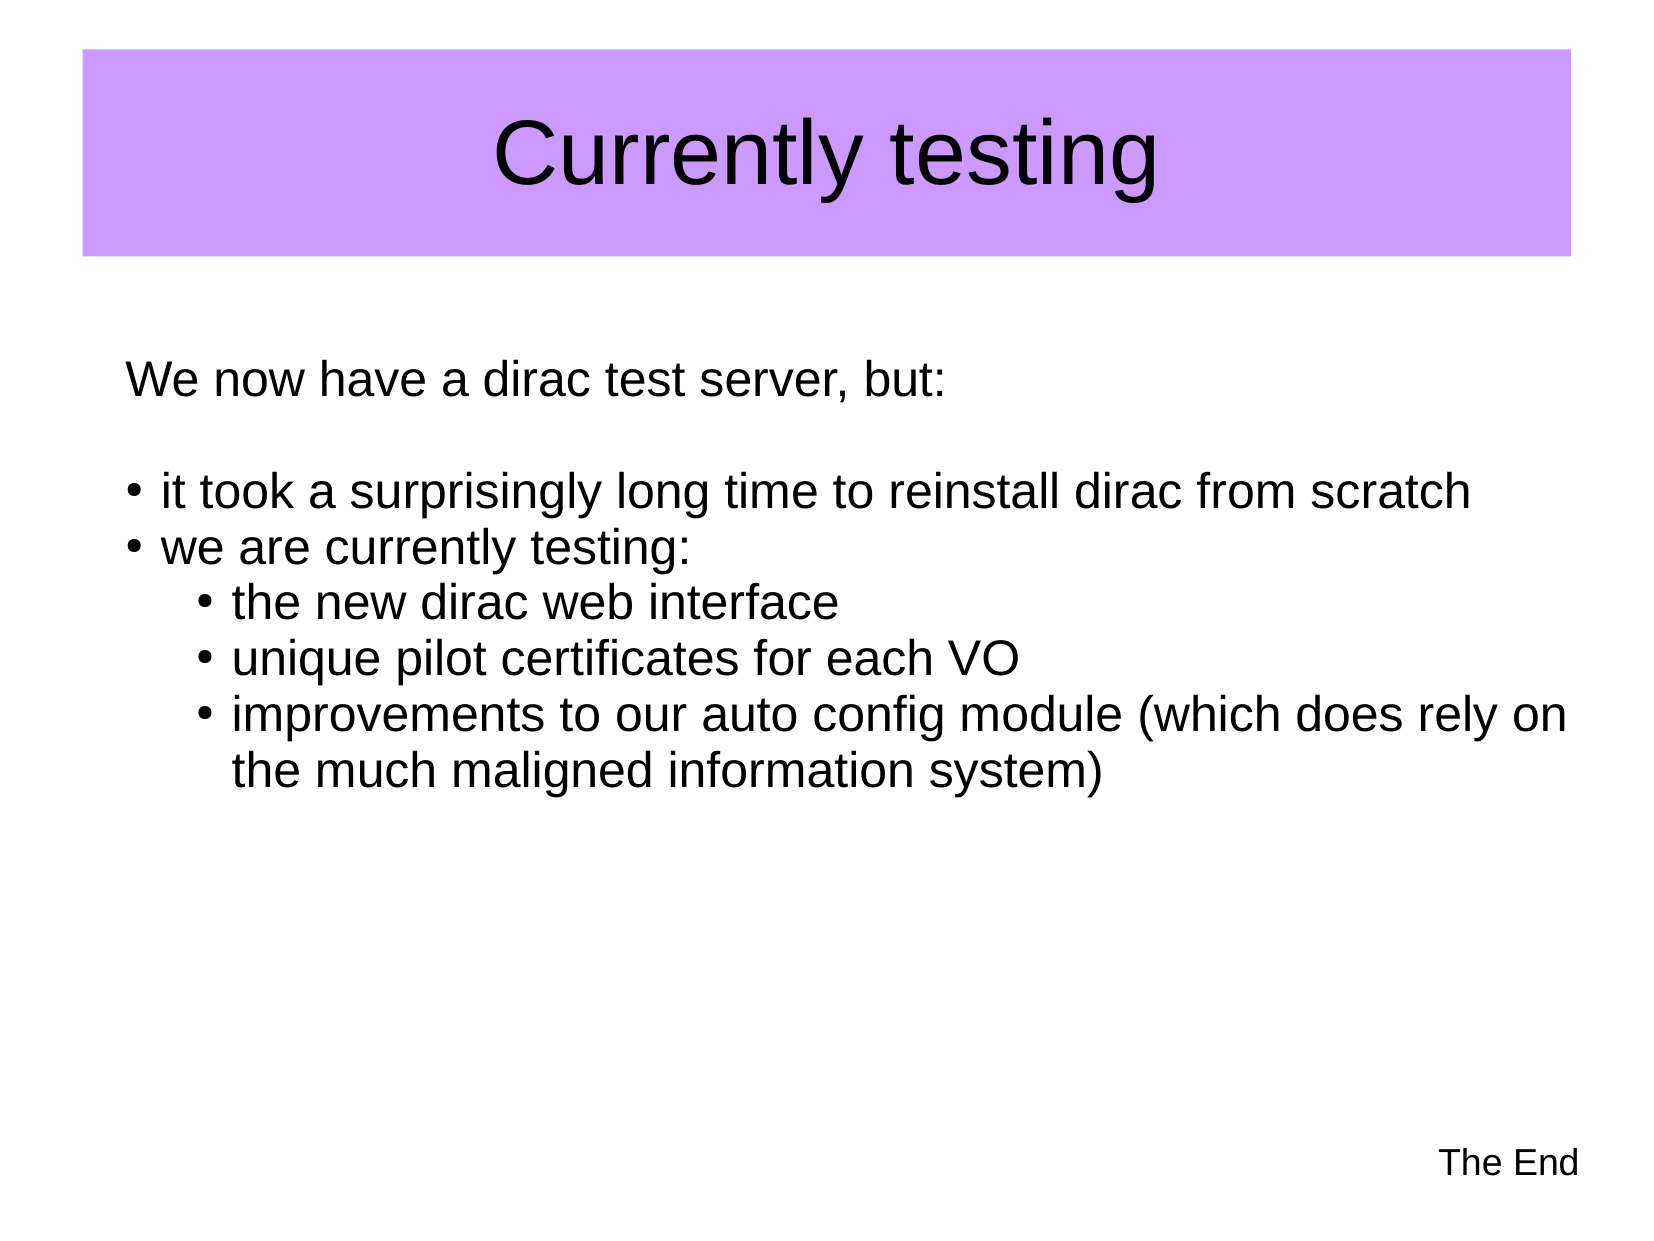

# Currently testing
We now have a dirac test server, but:
it took a surprisingly long time to reinstall dirac from scratch
we are currently testing:
the new dirac web interface
unique pilot certificates for each VO
improvements to our auto config module (which does rely on
the much maligned information system)
The End